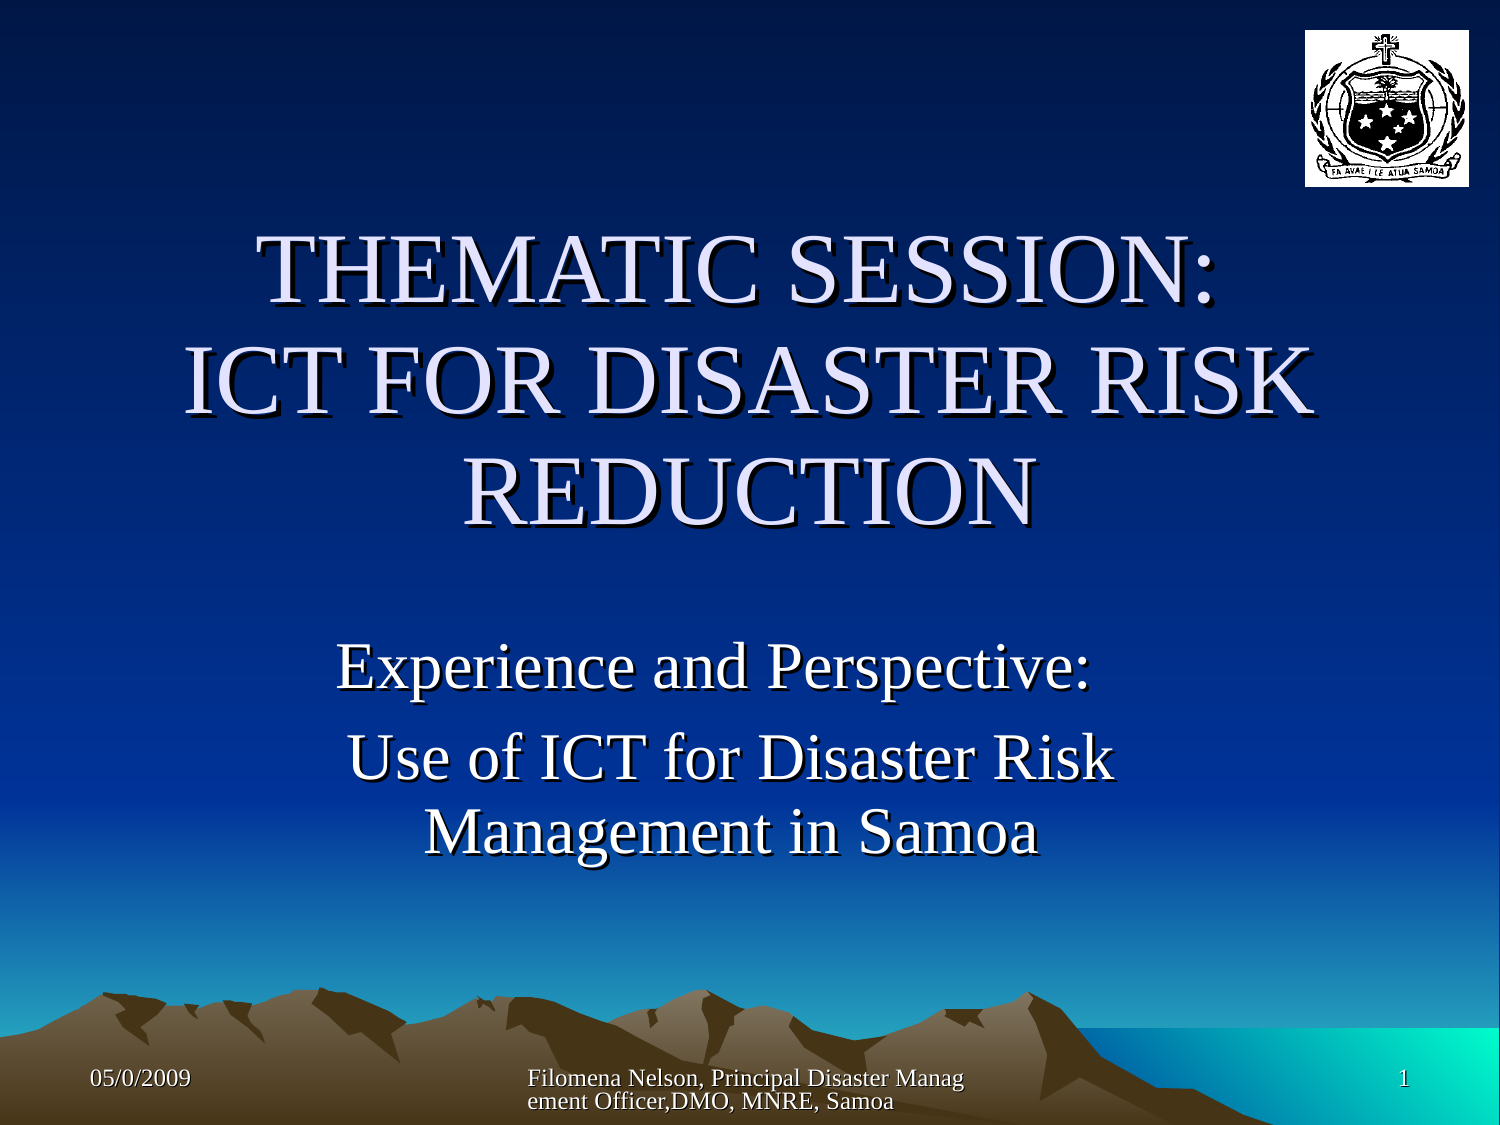

# THEMATIC SESSION: ICT FOR DISASTER RISK REDUCTION
Experience and Perspective:
Use of ICT for Disaster Risk Management in Samoa
05/0/2009
Filomena Nelson, Principal Disaster Management Officer,DMO, MNRE, Samoa
1